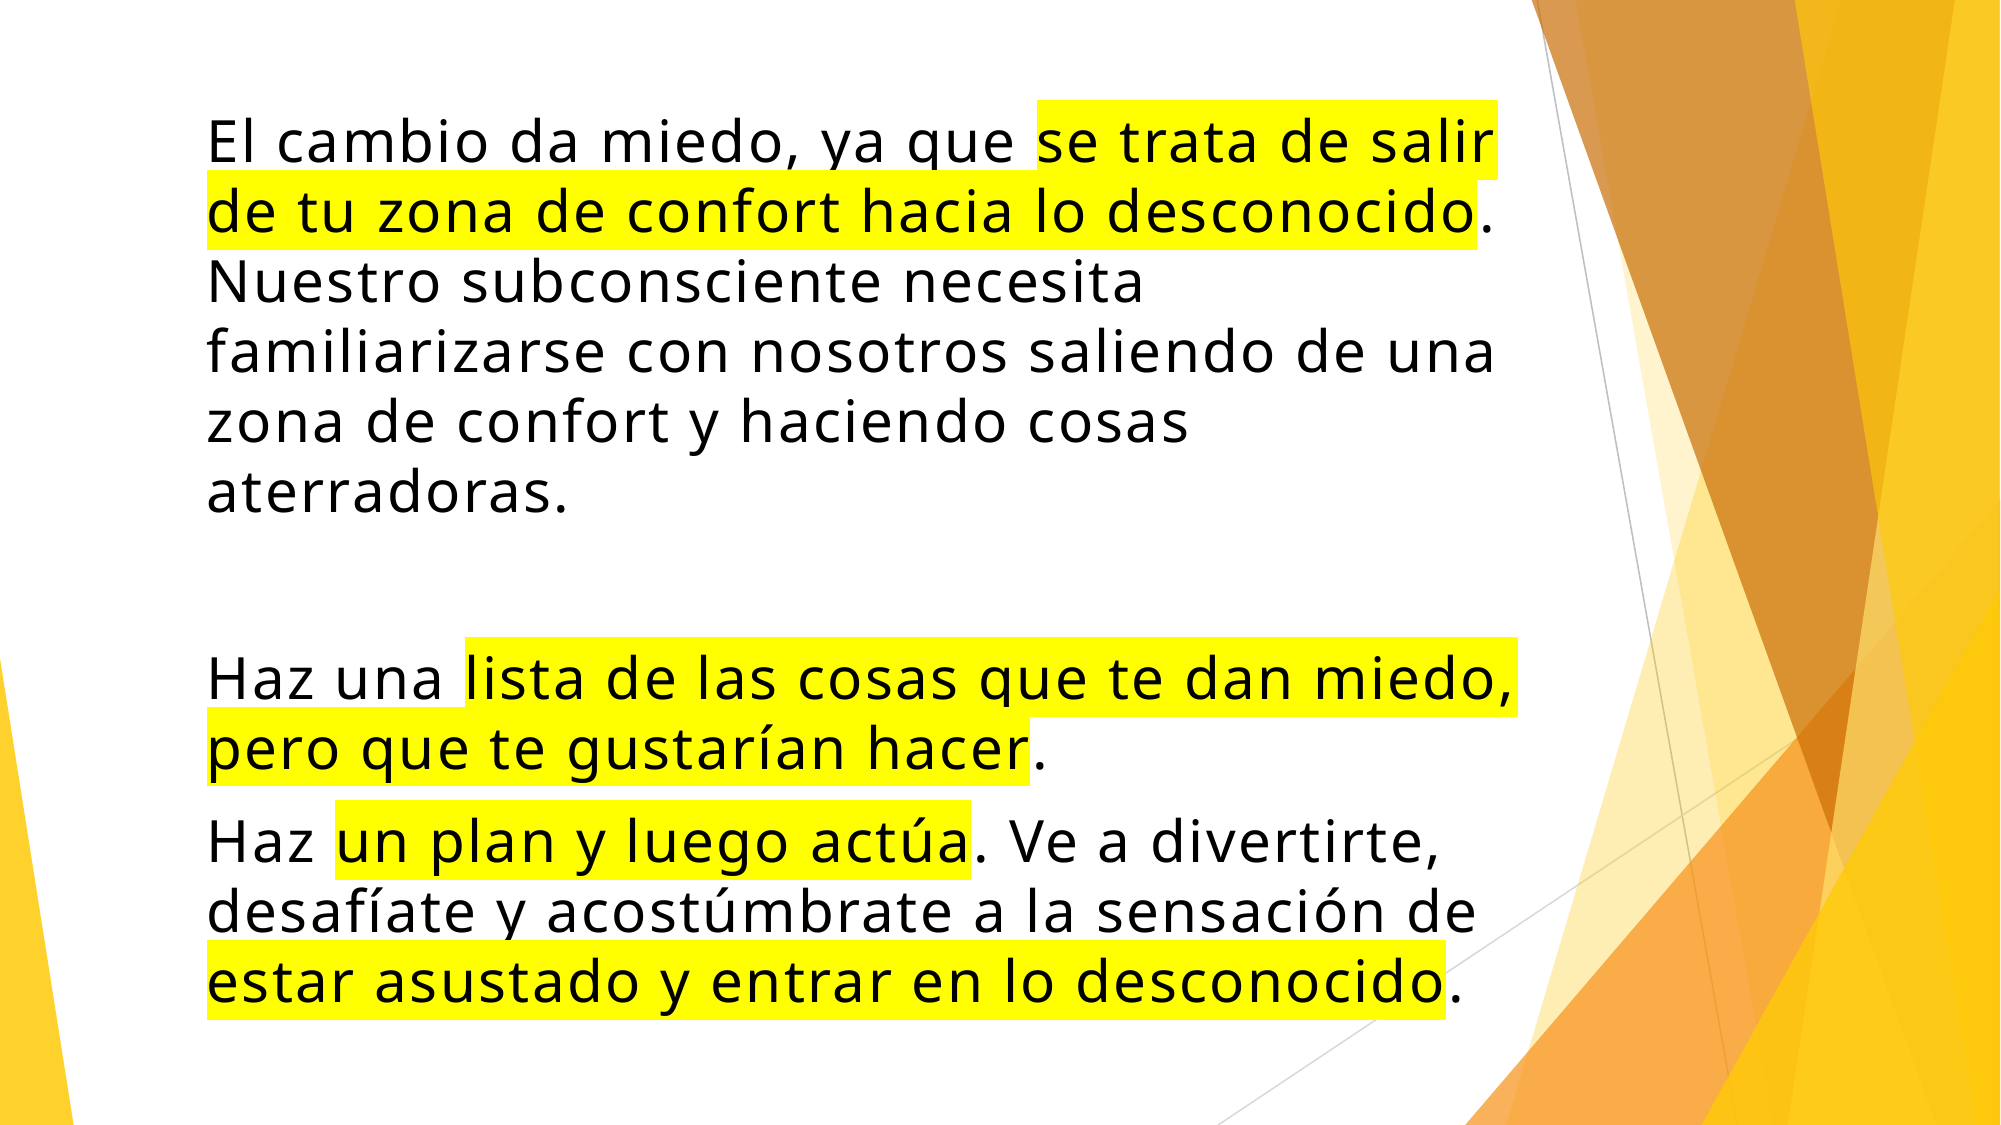

El cambio da miedo, ya que se trata de salir de tu zona de confort hacia lo desconocido. Nuestro subconsciente necesita familiarizarse con nosotros saliendo de una zona de confort y haciendo cosas aterradoras.
Haz una lista de las cosas que te dan miedo, pero que te gustarían hacer.
Haz un plan y luego actúa. Ve a divertirte, desafíate y acostúmbrate a la sensación de estar asustado y entrar en lo desconocido.